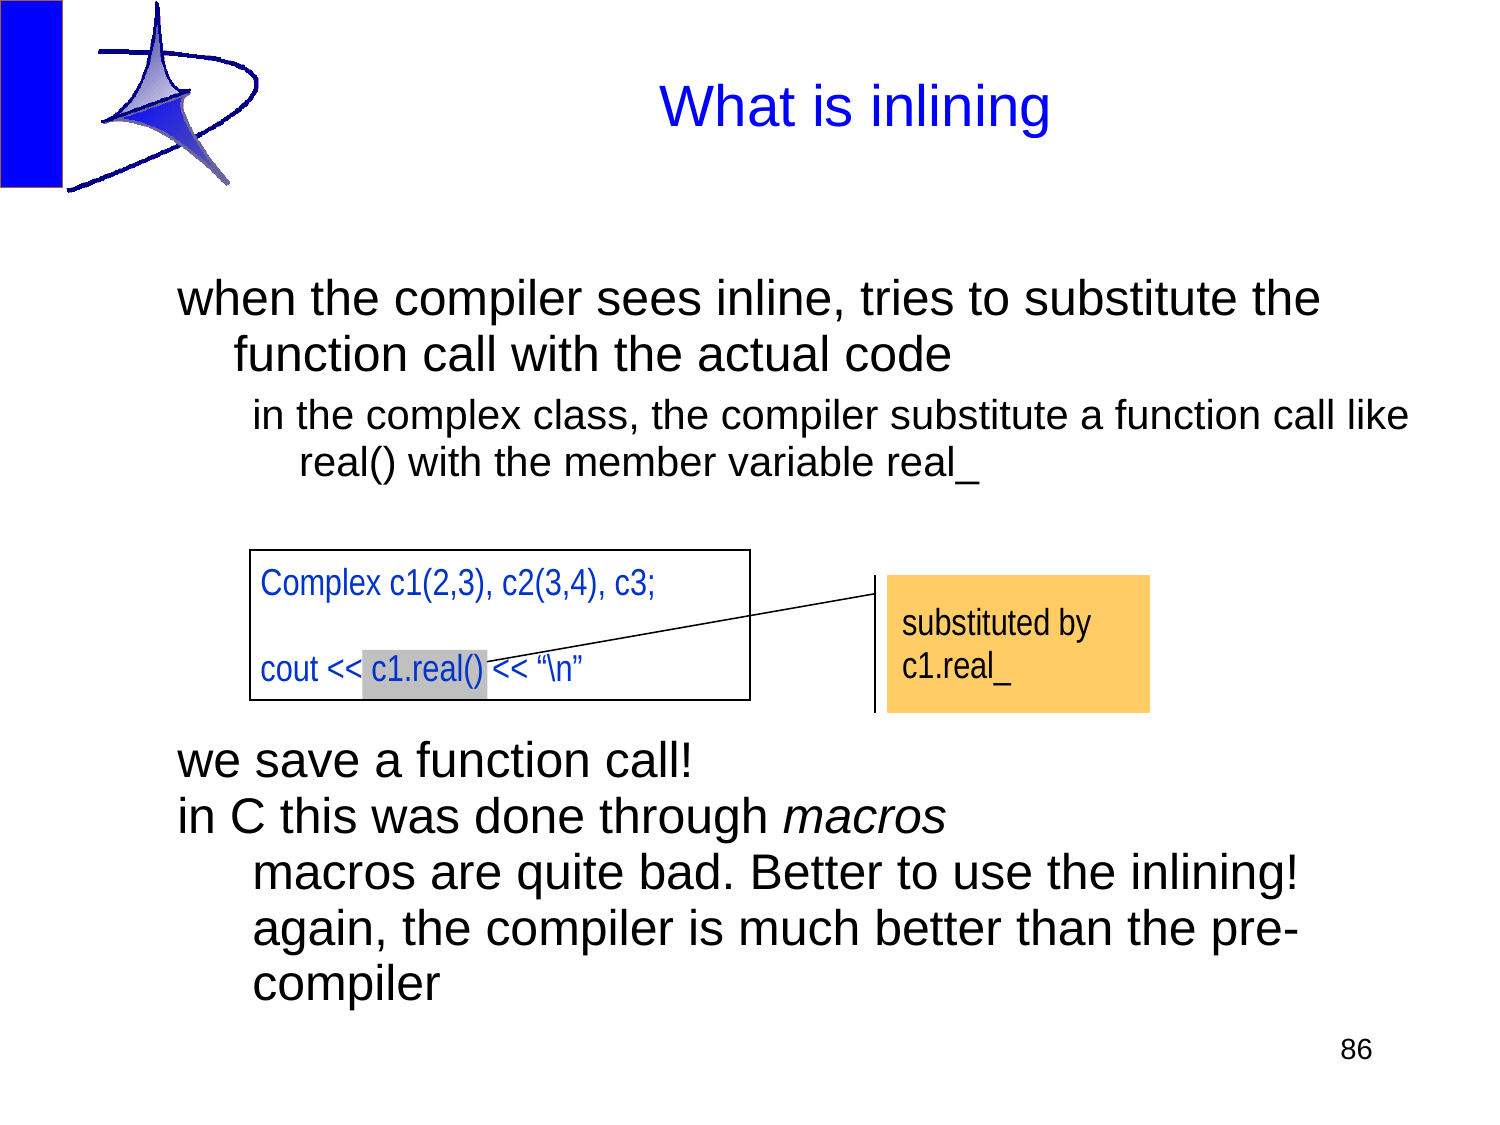

# What is inlining
when the compiler sees inline, tries to substitute the function call with the actual code
in the complex class, the compiler substitute a function call like real() with the member variable real_
Complex c1(2,3), c2(3,4), c3;
cout << c1.real() << “\n”
substituted by
c1.real_
we save a function call!
in C this was done through macros
macros are quite bad. Better to use the inlining!
again, the compiler is much better than the pre-compiler
86